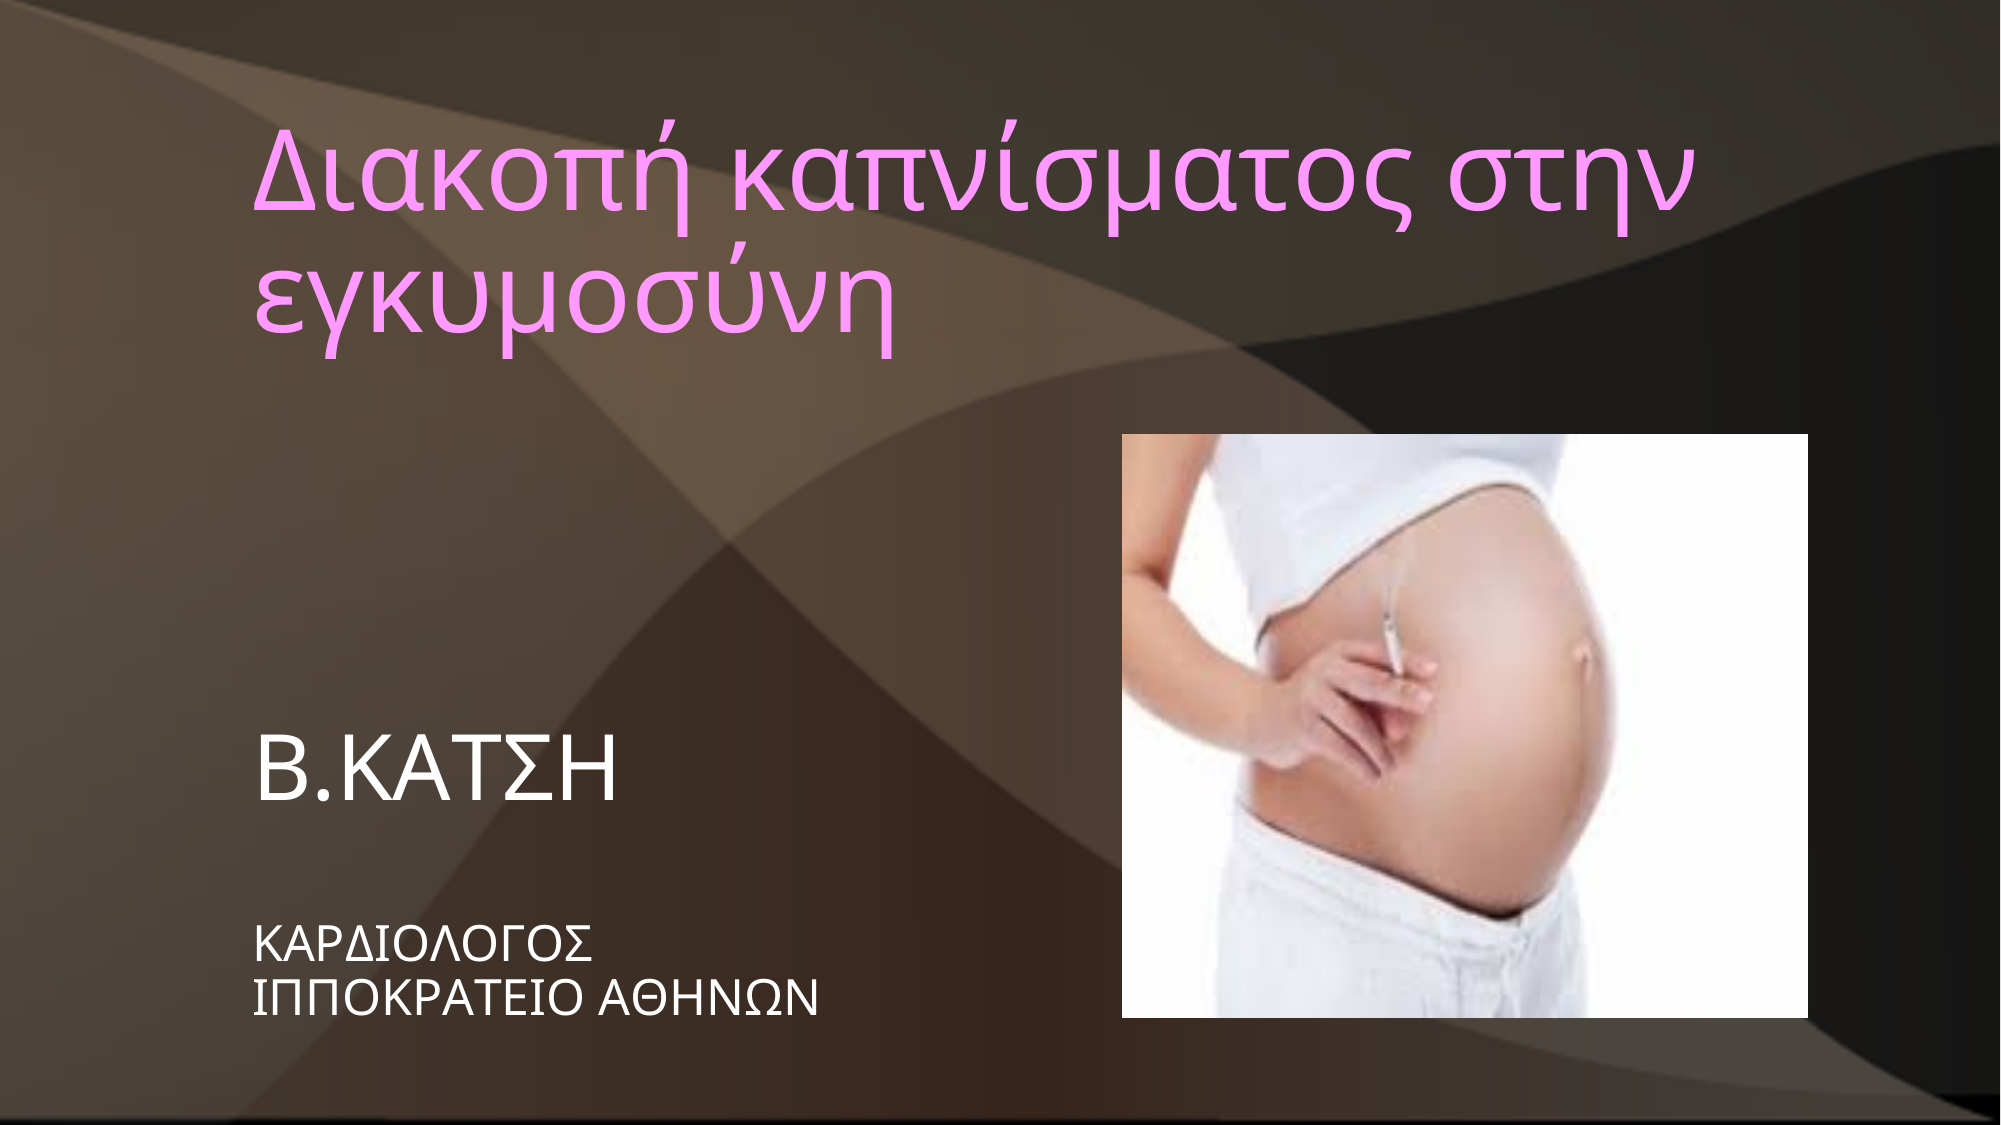

# Διακοπή καπνίσματος στην εγκυμοσύνη Β.ΚΑΤΣΗ ΚΑΡΔΙΟΛΟΓΟΣ ΙΠΠΟΚΡΑΤΕΙΟ ΑΘΗΝΩΝ